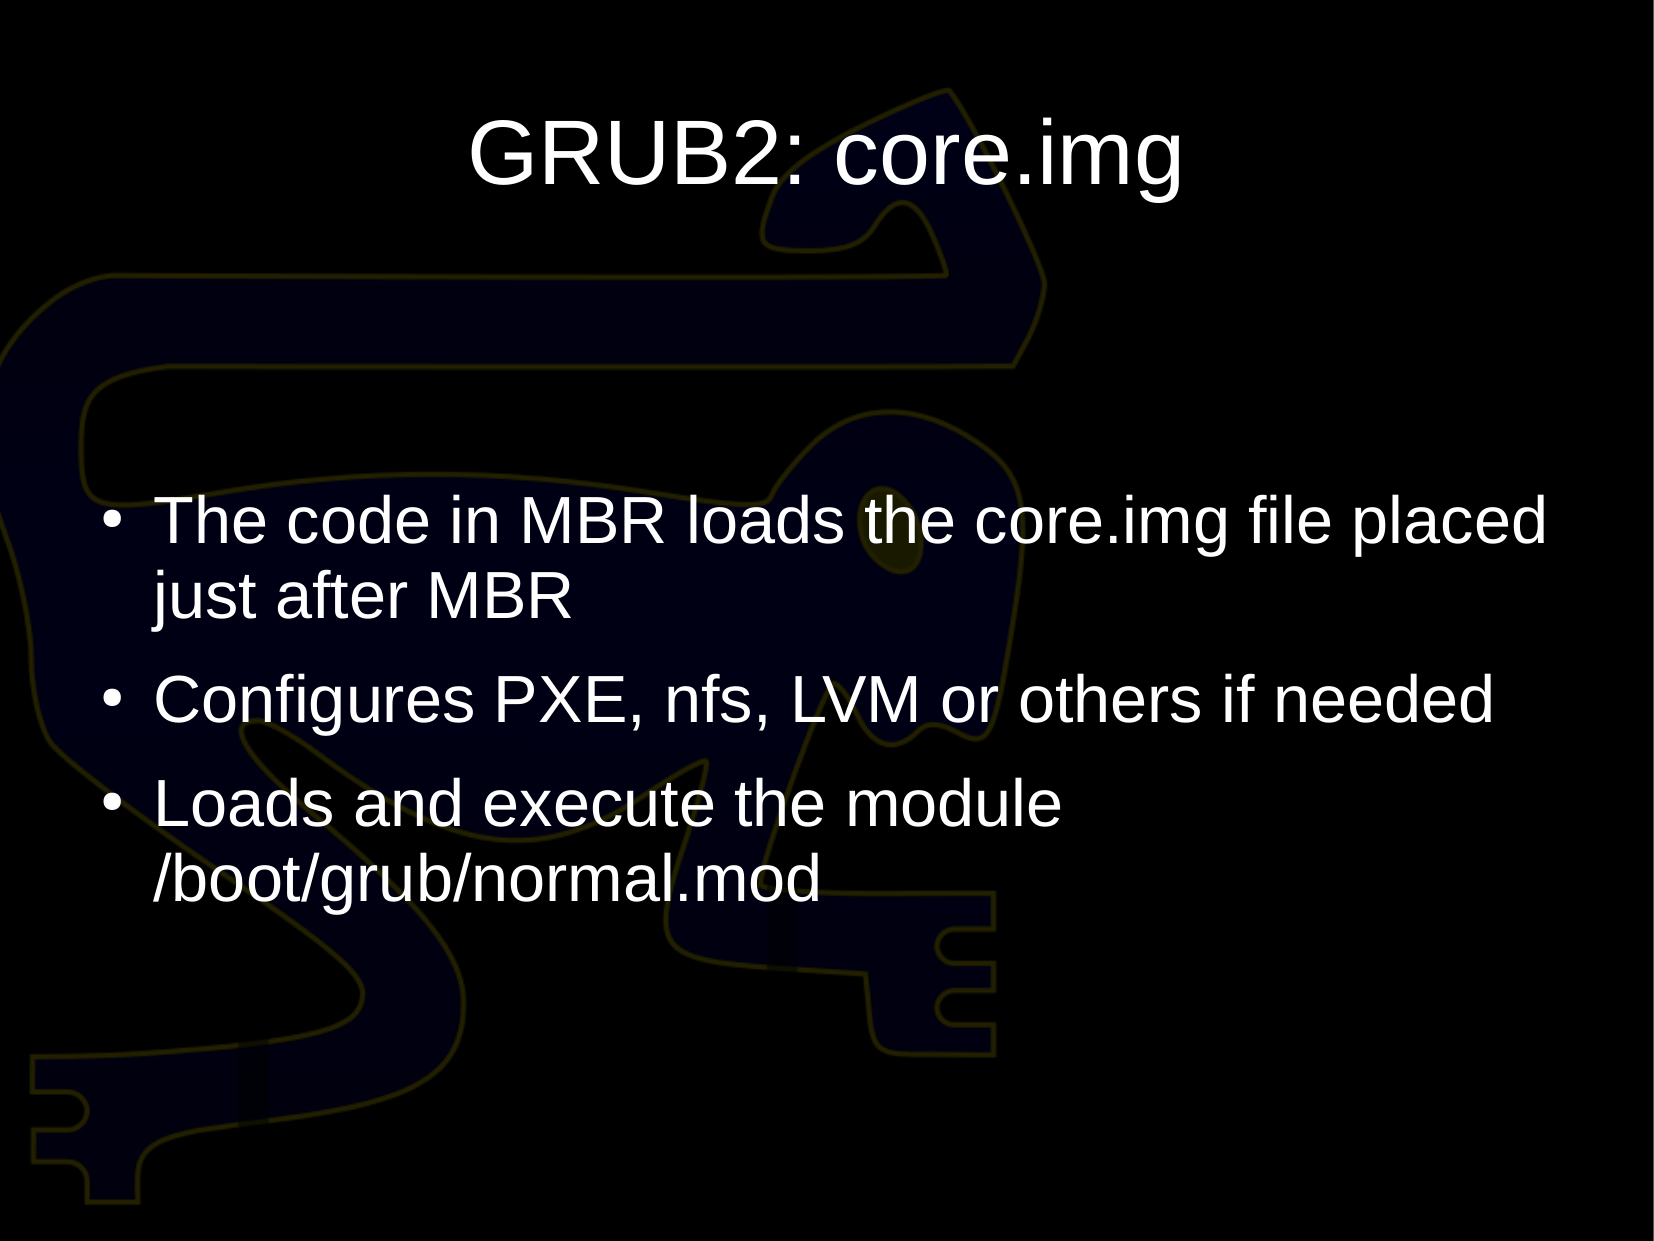

# GRUB2: core.img
The code in MBR loads the core.img file placed just after MBR
Configures PXE, nfs, LVM or others if needed
Loads and execute the module /boot/grub/normal.mod